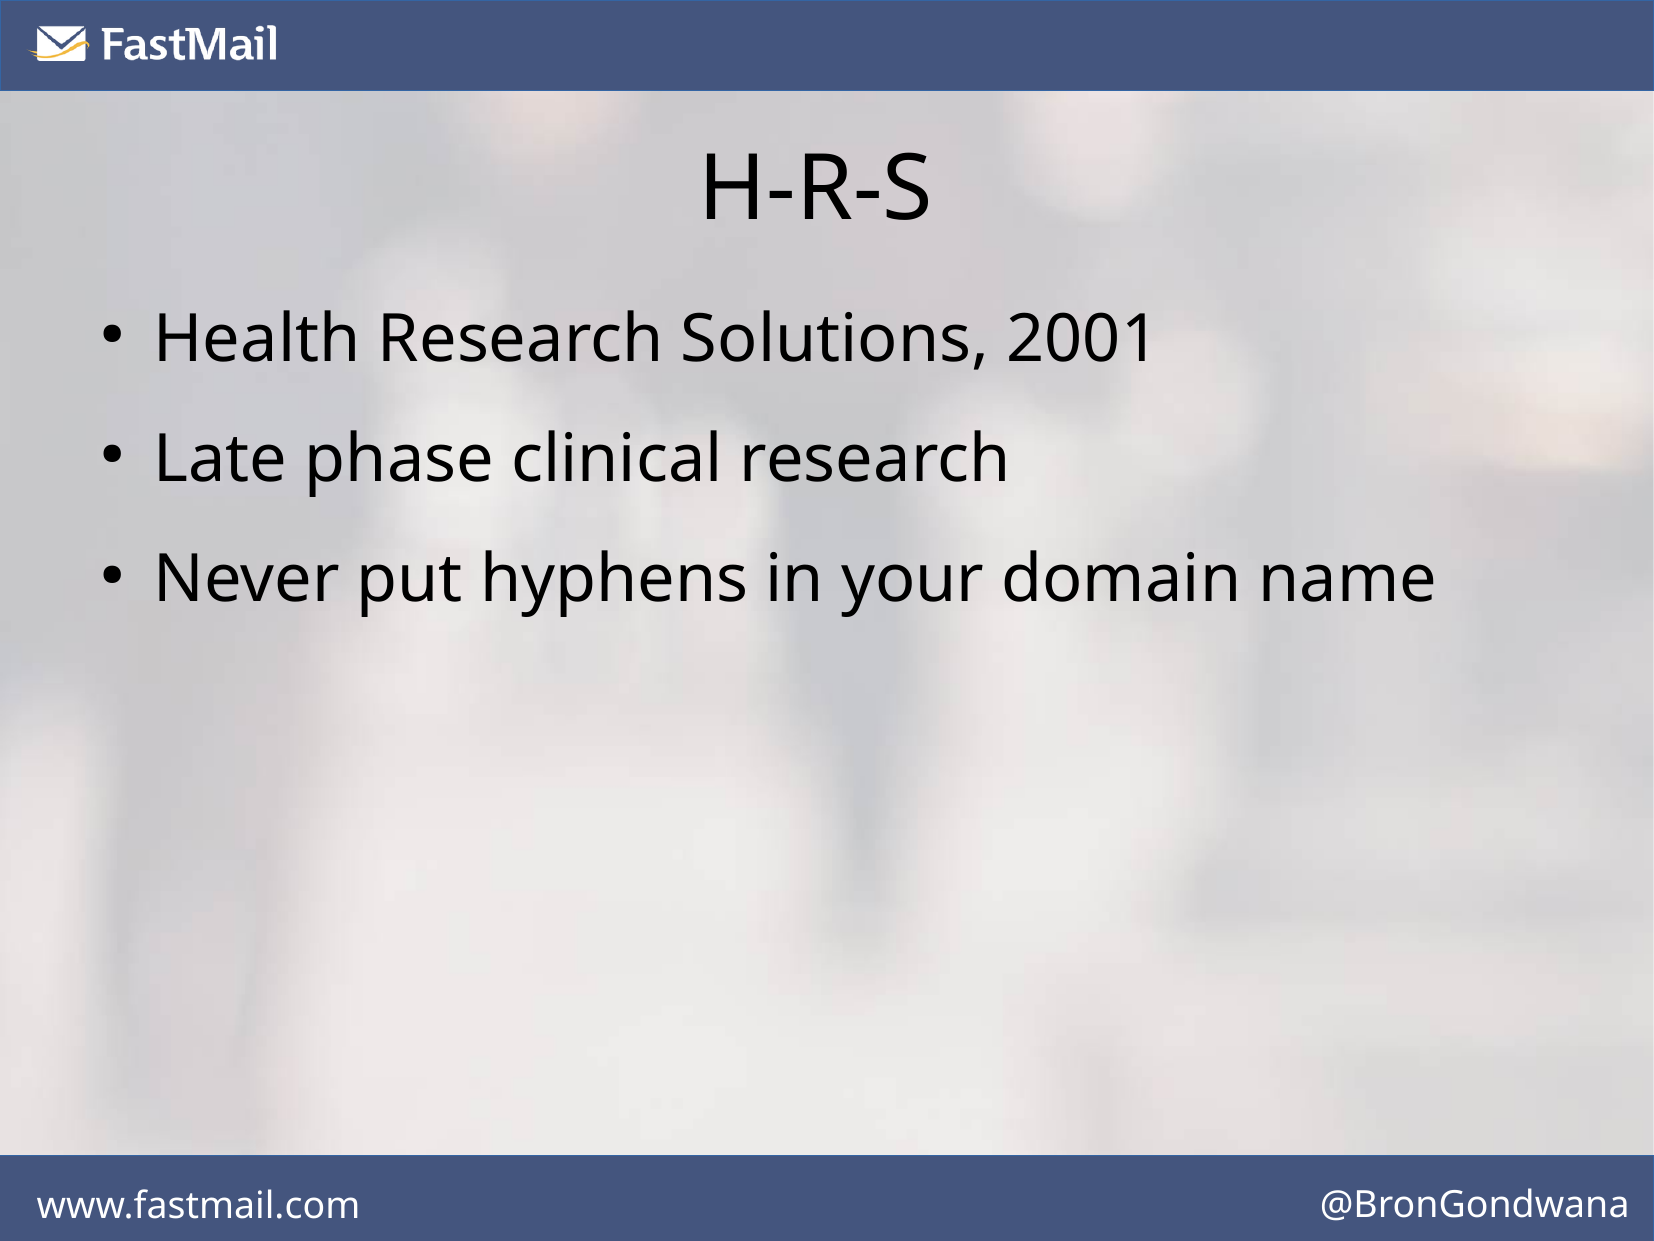

# H-R-S
Health Research Solutions, 2001
Late phase clinical research
Never put hyphens in your domain name